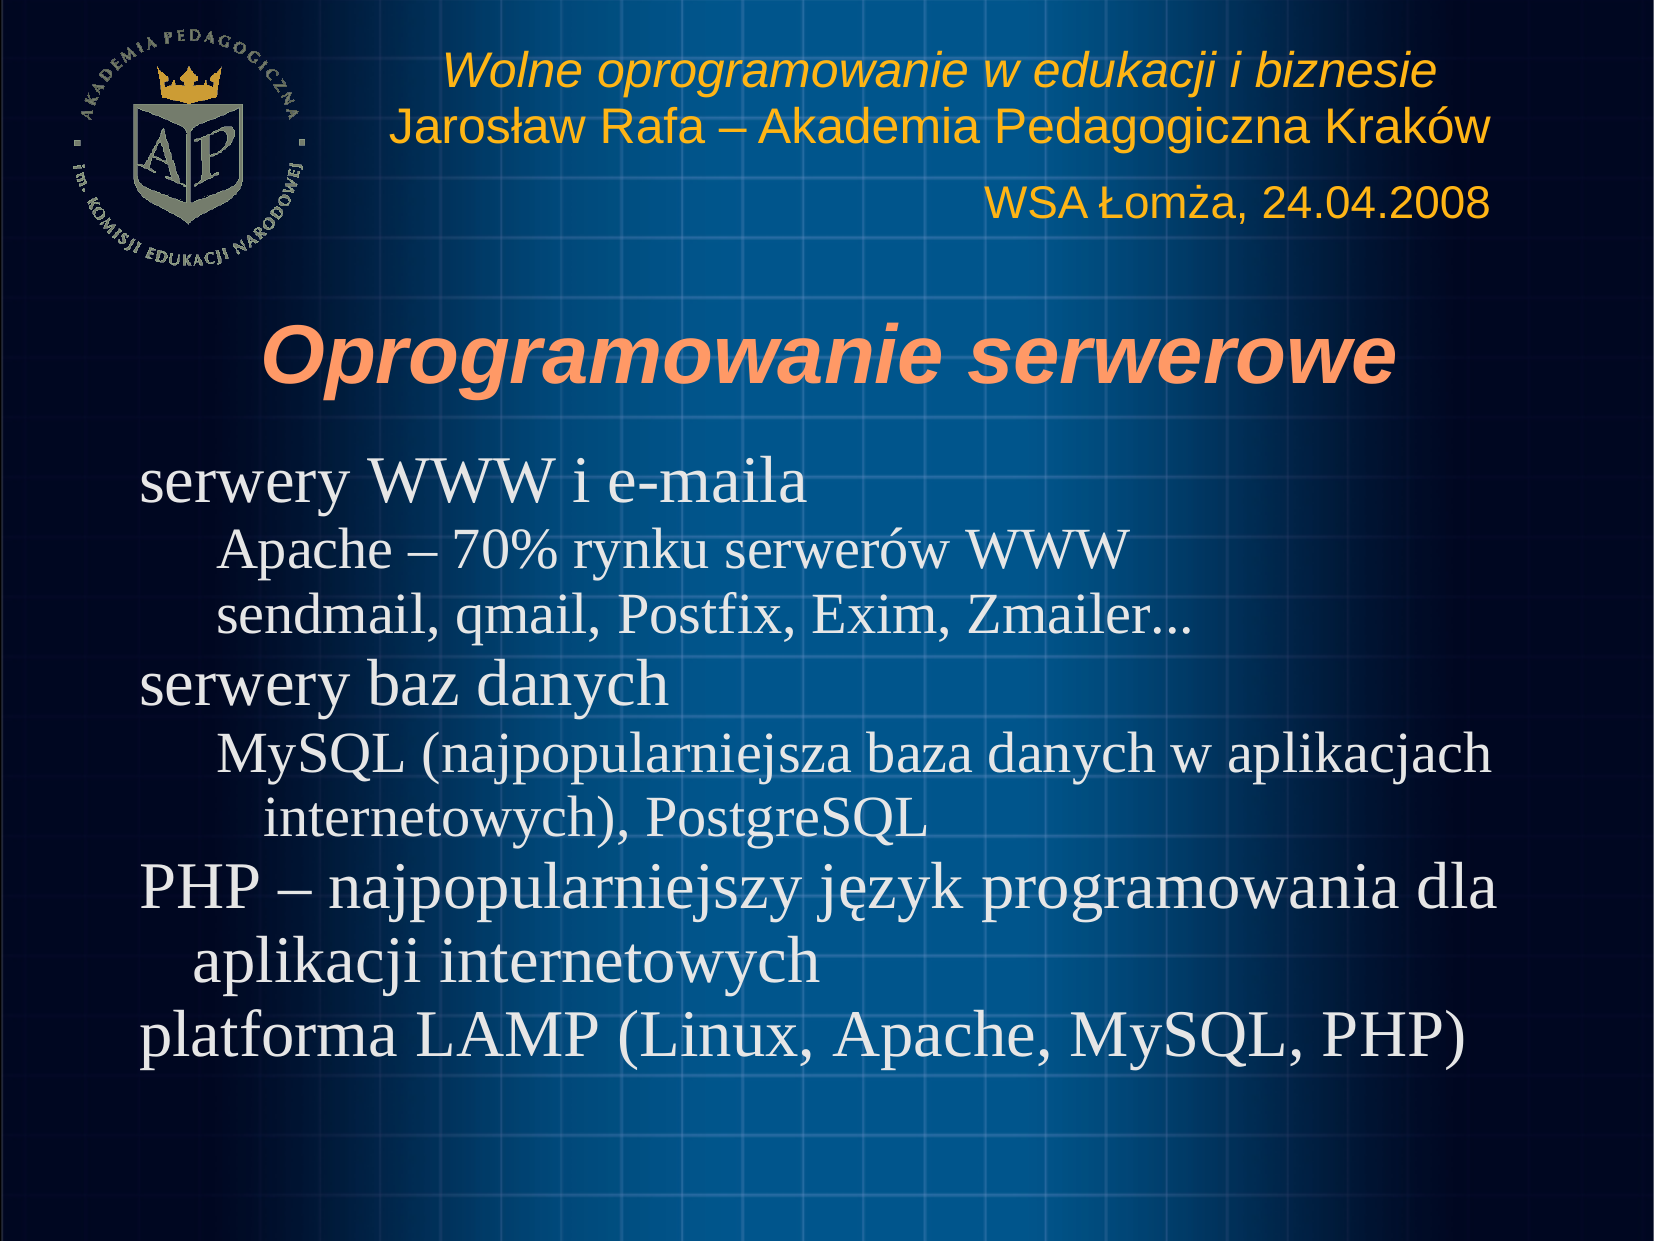

# Oprogramowanie serwerowe
serwery WWW i e-maila
Apache – 70% rynku serwerów WWW
sendmail, qmail, Postfix, Exim, Zmailer...
serwery baz danych
MySQL (najpopularniejsza baza danych w aplikacjach internetowych), PostgreSQL
PHP – najpopularniejszy język programowania dla aplikacji internetowych
platforma LAMP (Linux, Apache, MySQL, PHP)